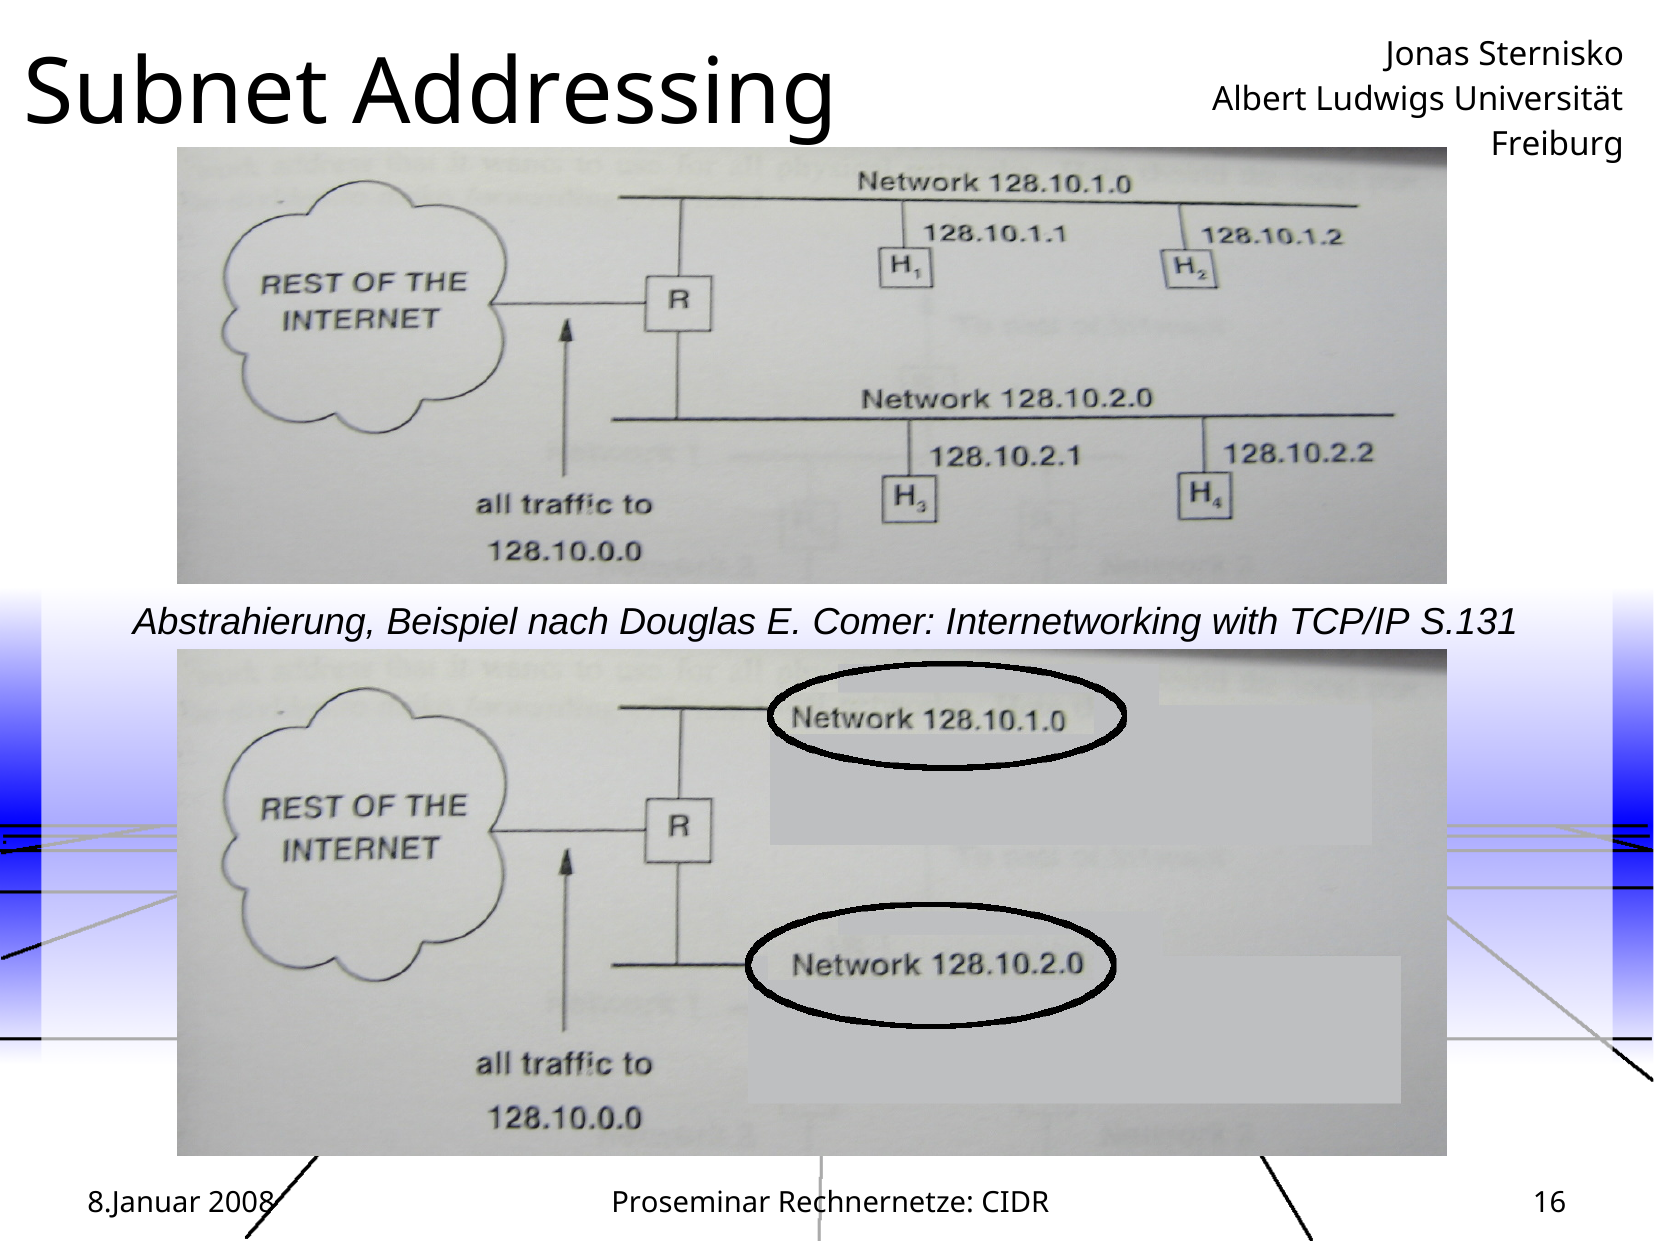

# Subnet Addressing
Abstrahierung, Beispiel nach Douglas E. Comer: Internetworking with TCP/IP S.131
8.Januar 2008
Proseminar Rechnernetze: CIDR
16